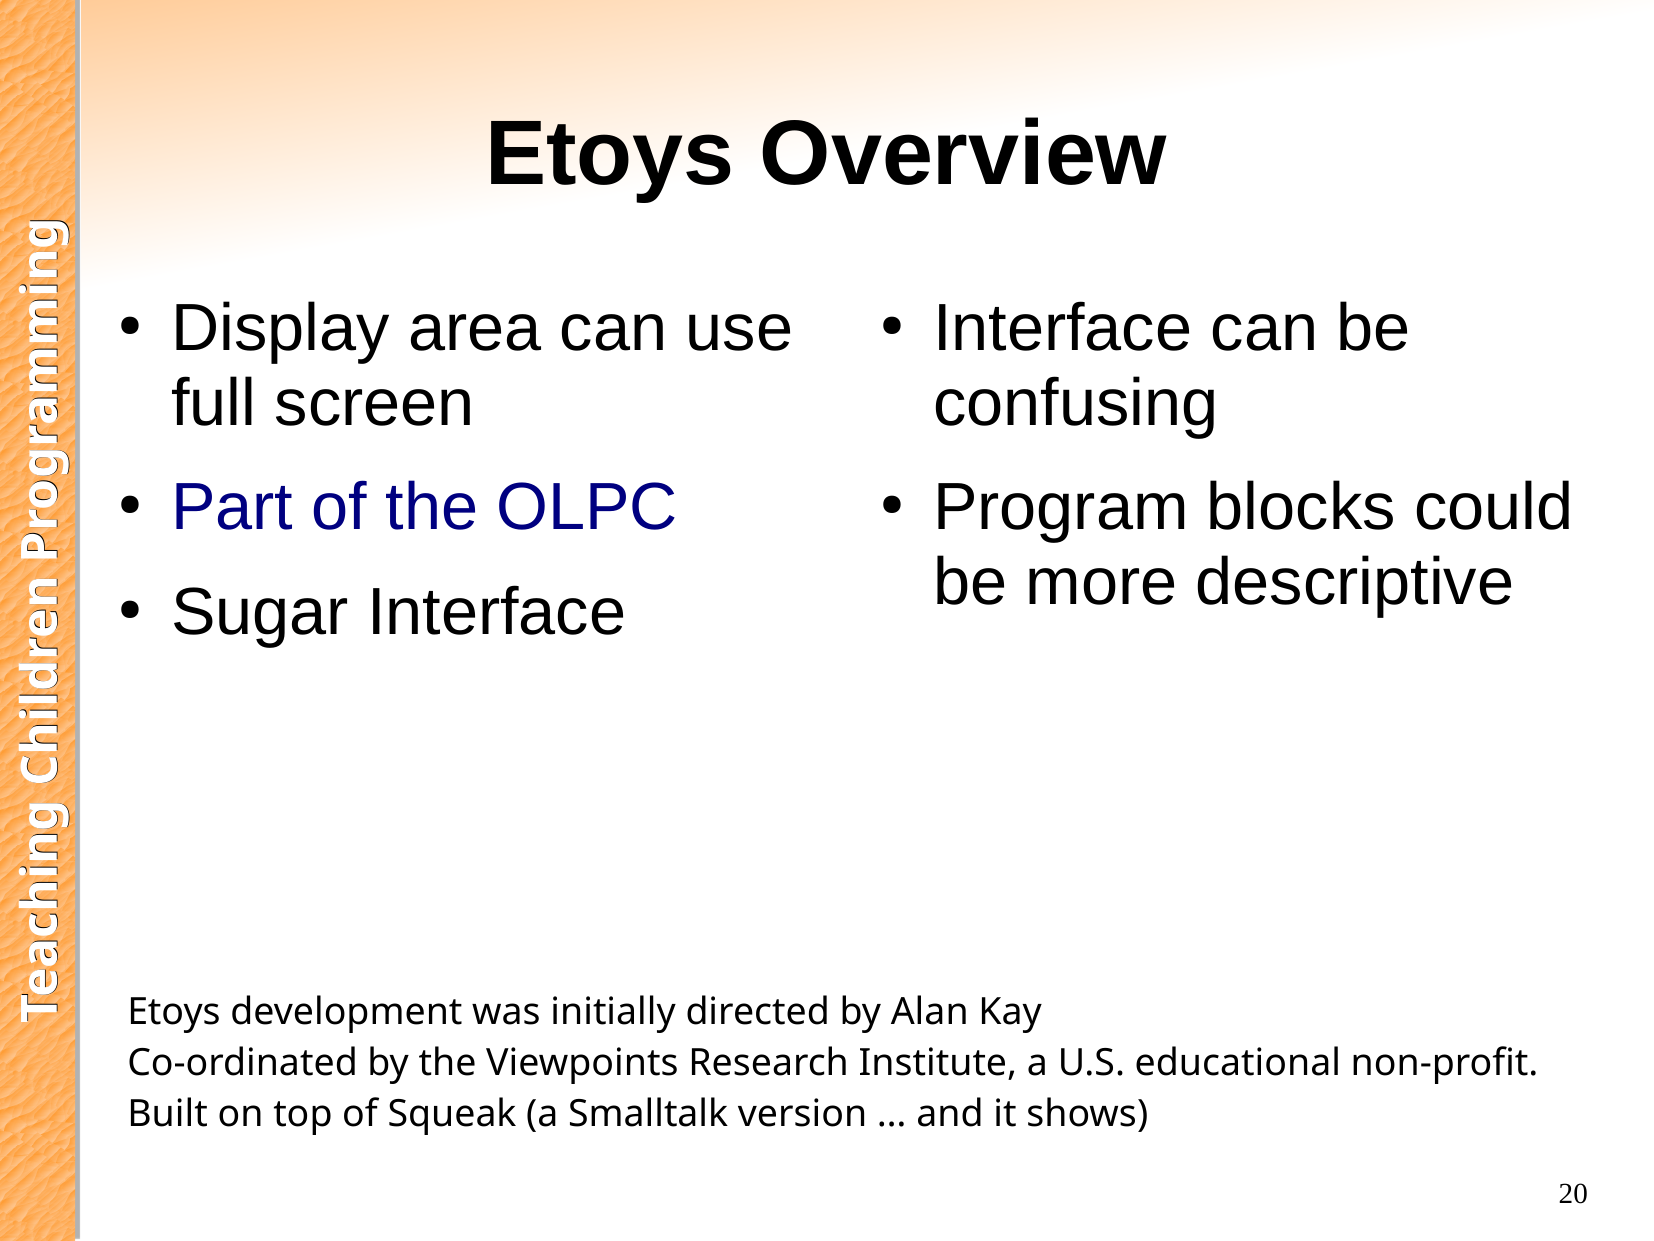

# Etoys Overview
Display area can use full screen
Part of the OLPC
Sugar Interface
Interface can be confusing
Program blocks could be more descriptive
Etoys development was initially directed by Alan Kay
Co-ordinated by the Viewpoints Research Institute, a U.S. educational non-profit.
Built on top of Squeak (a Smalltalk version … and it shows)
20